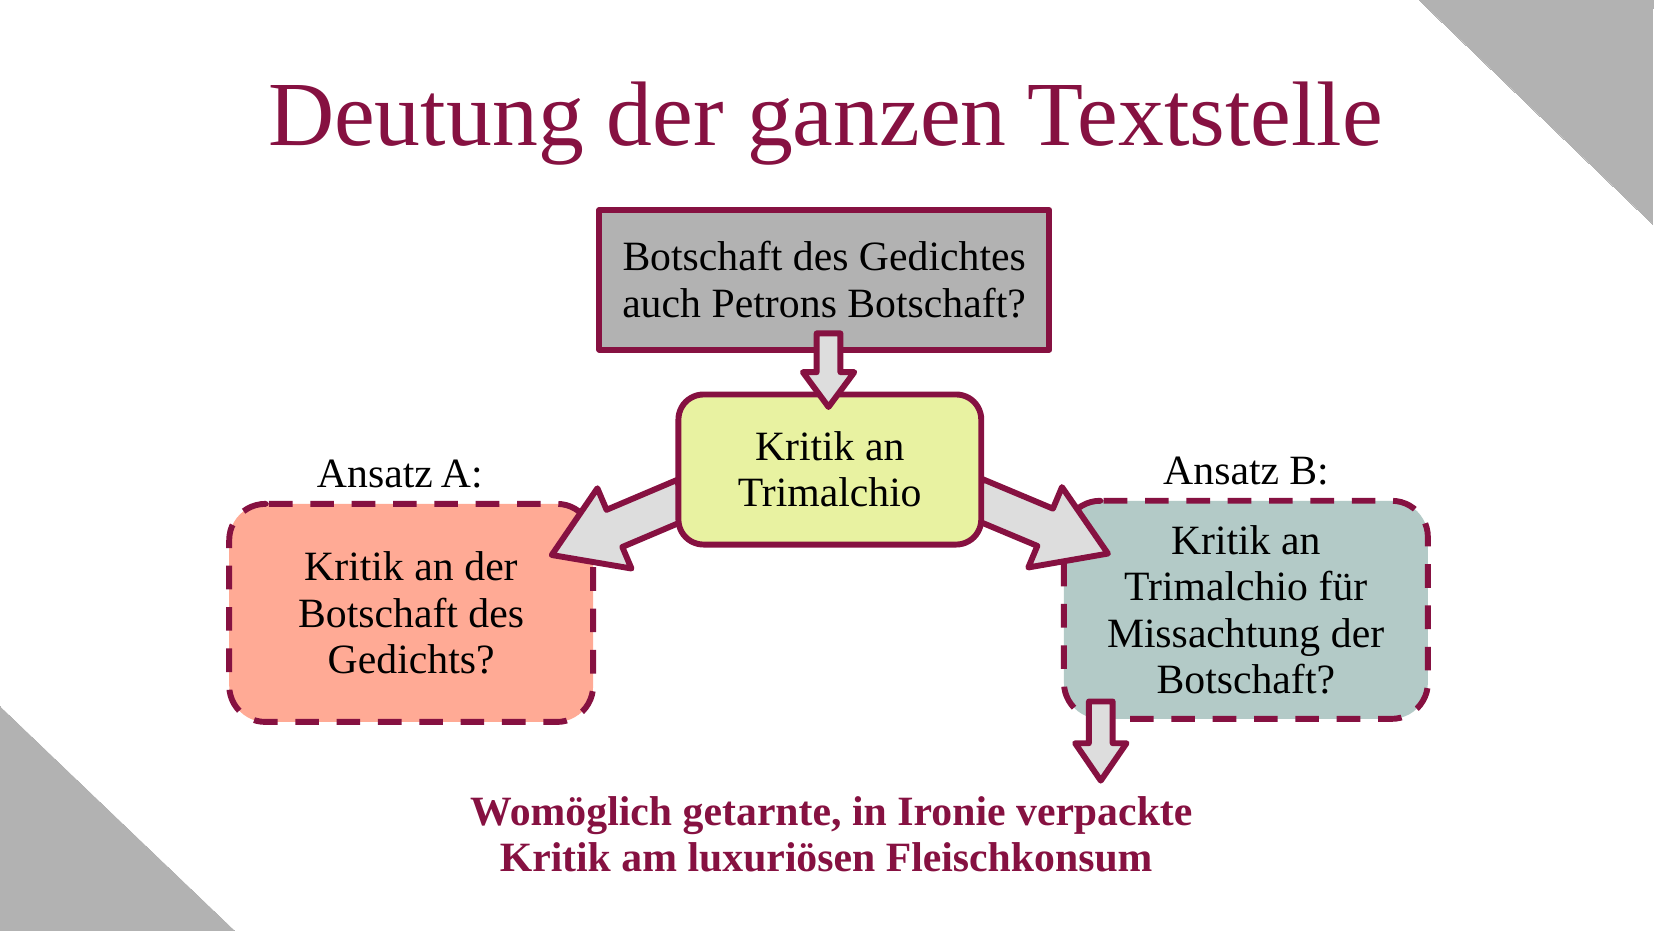

# Deutung der ganzen Textstelle
Botschaft des Gedichtes auch Petrons Botschaft?
Kritik an Trimalchio
Ansatz B:
Ansatz A:
Kritik an Trimalchio für Missachtung der Botschaft?
Kritik an der Botschaft des Gedichts?
 Womöglich getarnte, in Ironie verpackte Kritik am luxuriösen Fleischkonsum